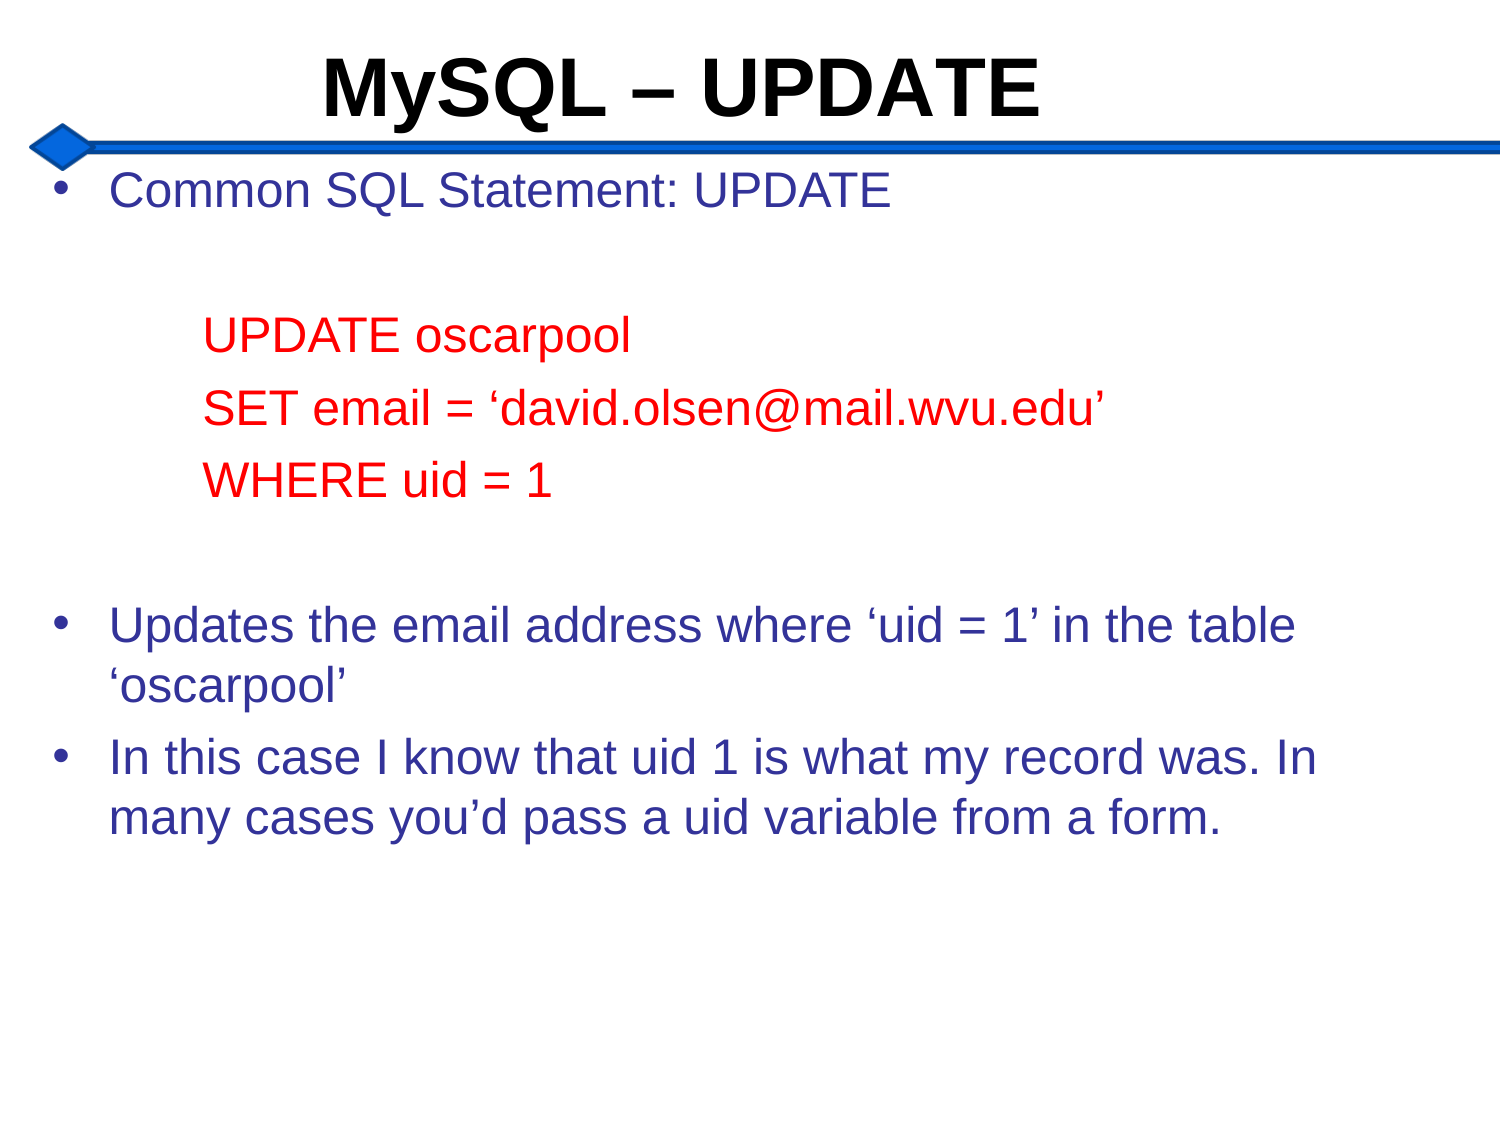

MySQL – UPDATE
# Common SQL Statement: UPDATE
UPDATE oscarpool
SET email = ‘david.olsen@mail.wvu.edu’
WHERE uid = 1
Updates the email address where ‘uid = 1’ in the table ‘oscarpool’
In this case I know that uid 1 is what my record was. In many cases you’d pass a uid variable from a form.